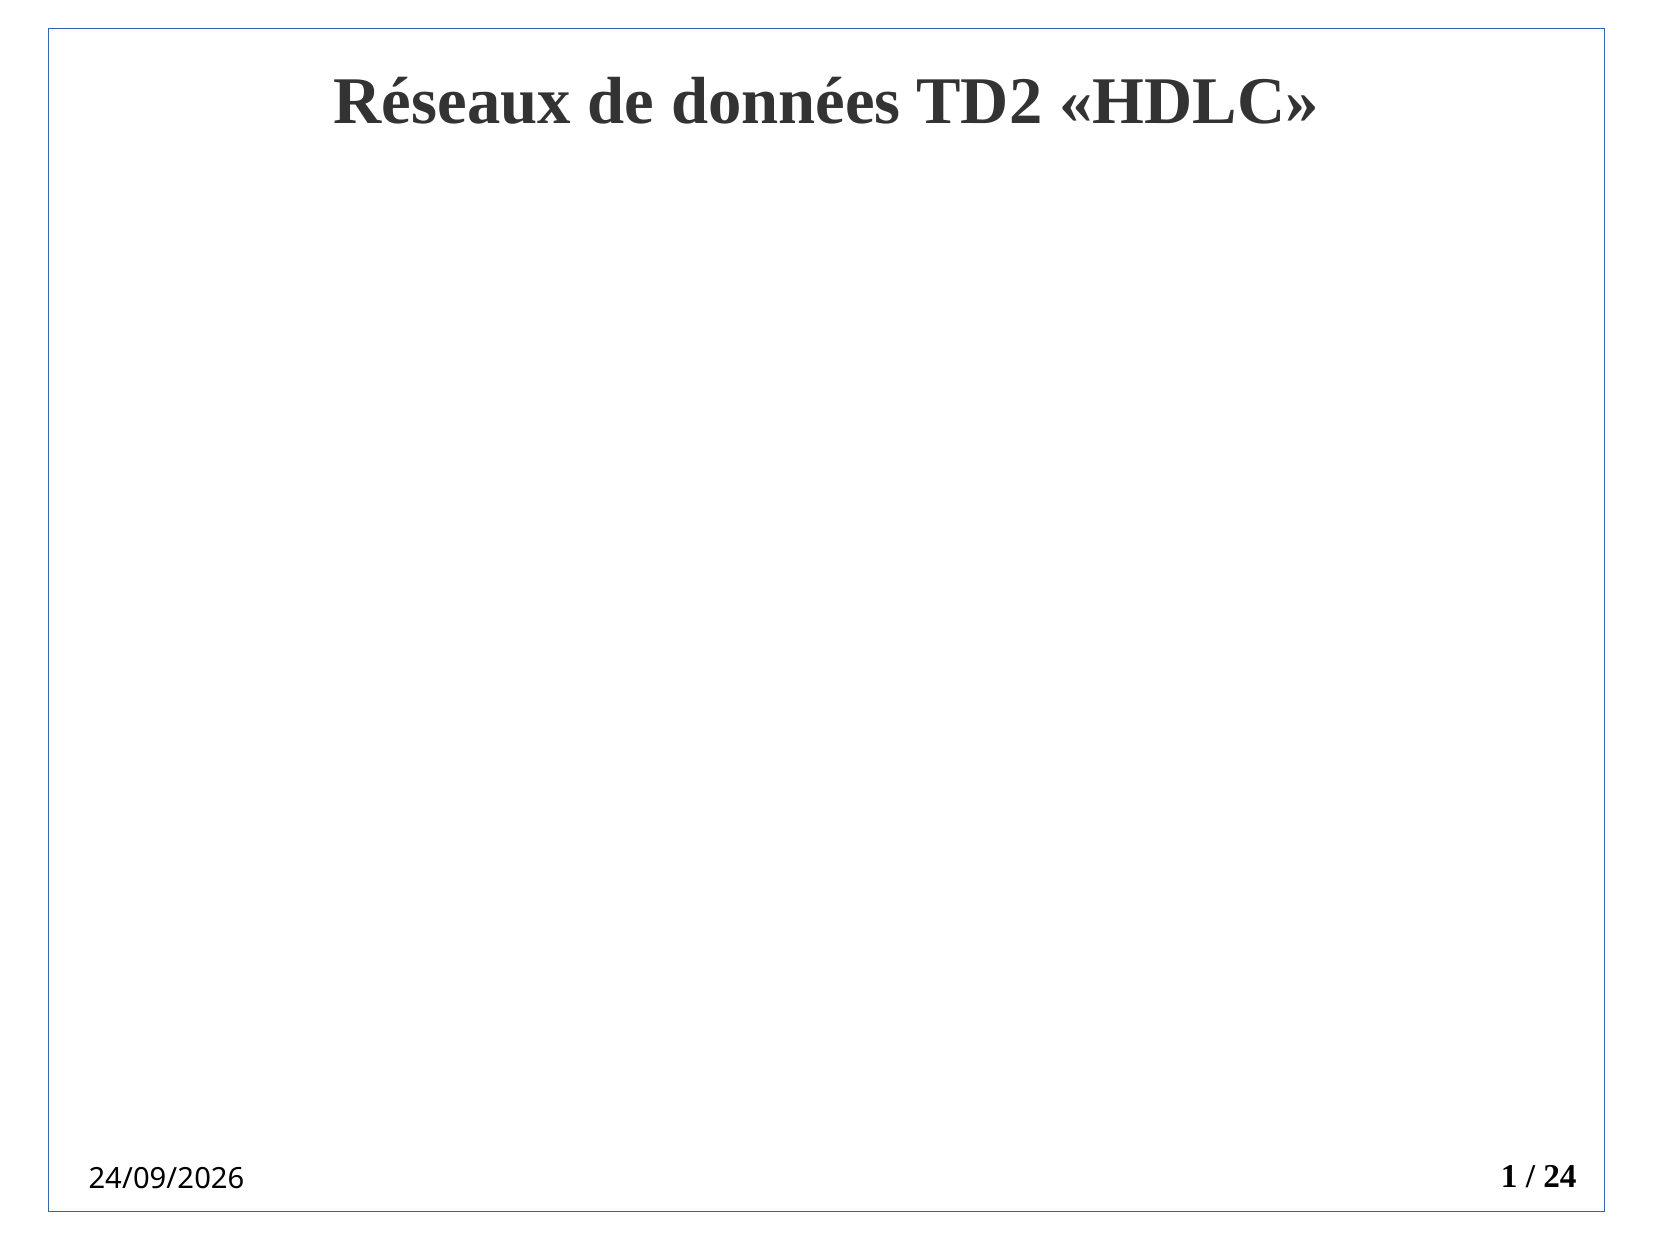

# Réseaux de données TD2 «HDLC»
1